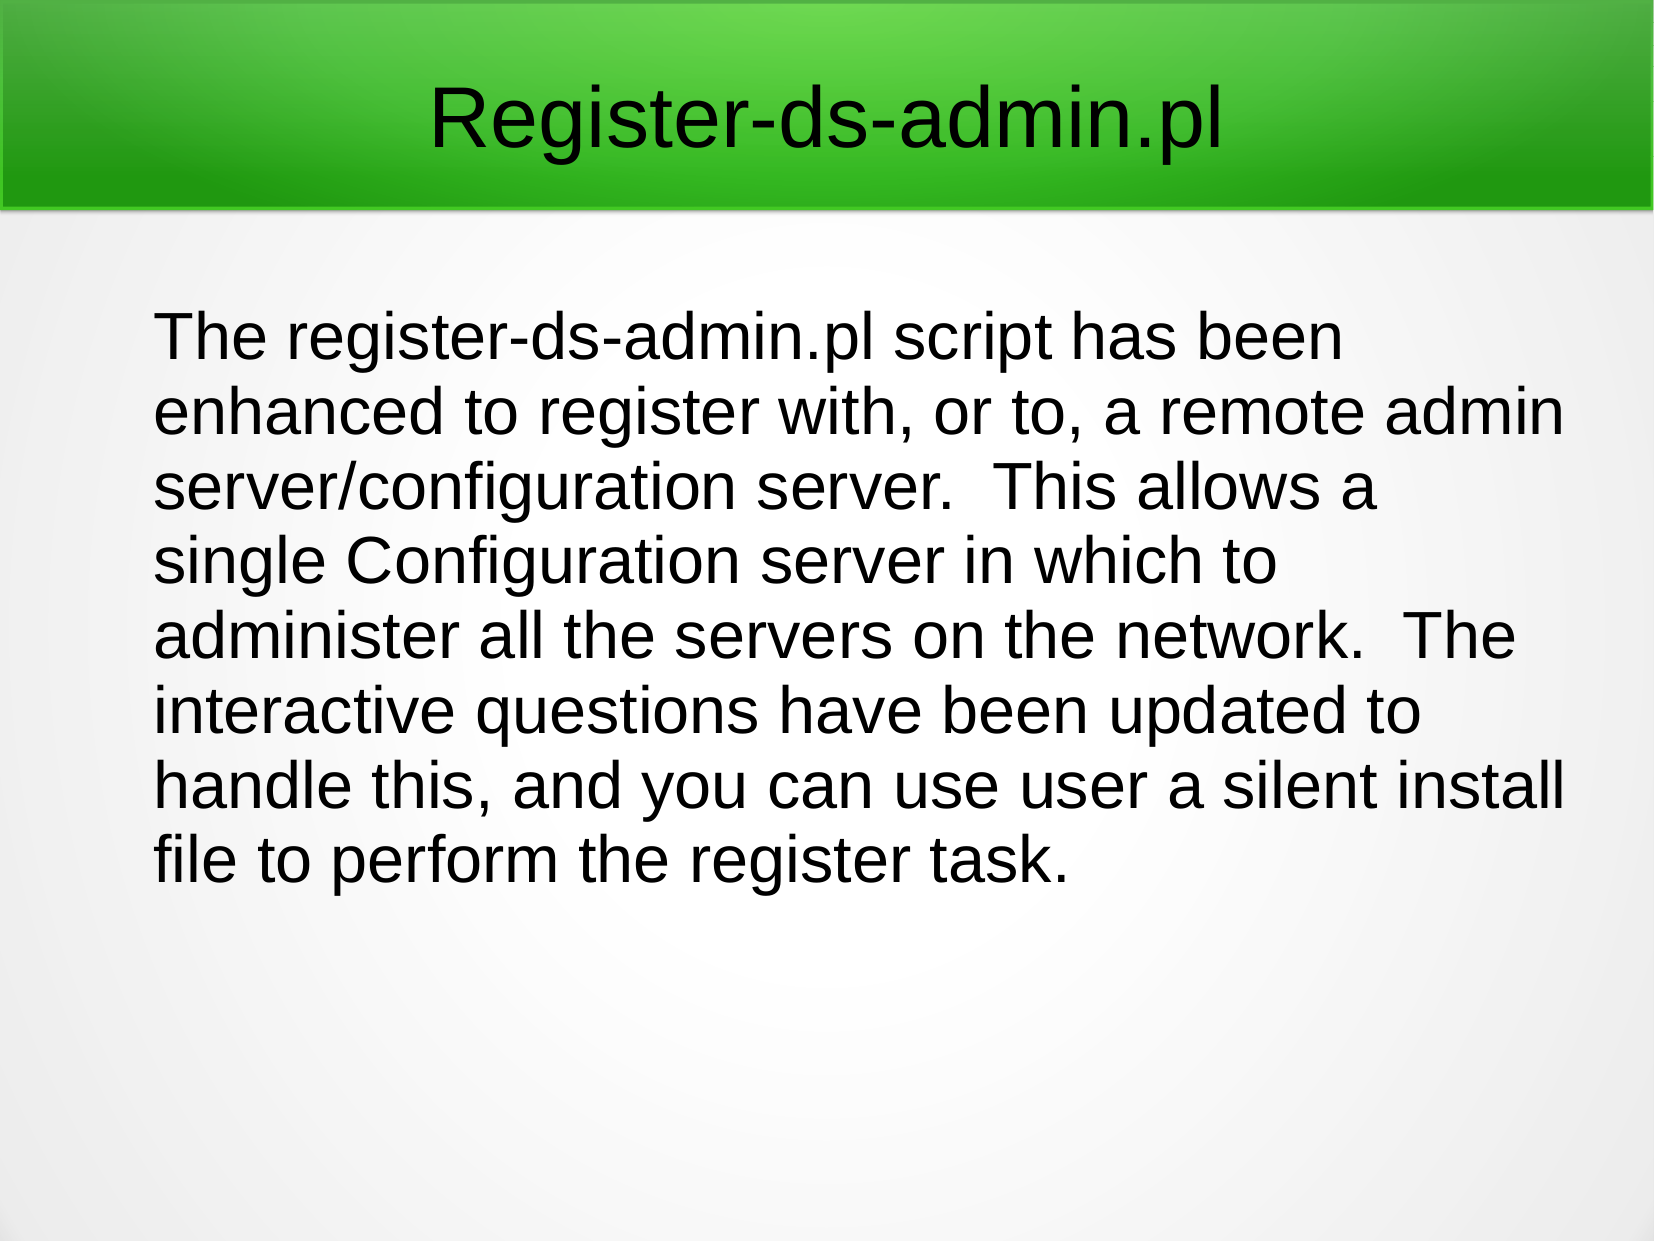

# Register-ds-admin.pl
The register-ds-admin.pl script has been enhanced to register with, or to, a remote admin server/configuration server. This allows a single Configuration server in which to administer all the servers on the network. The interactive questions have been updated to handle this, and you can use user a silent install file to perform the register task.